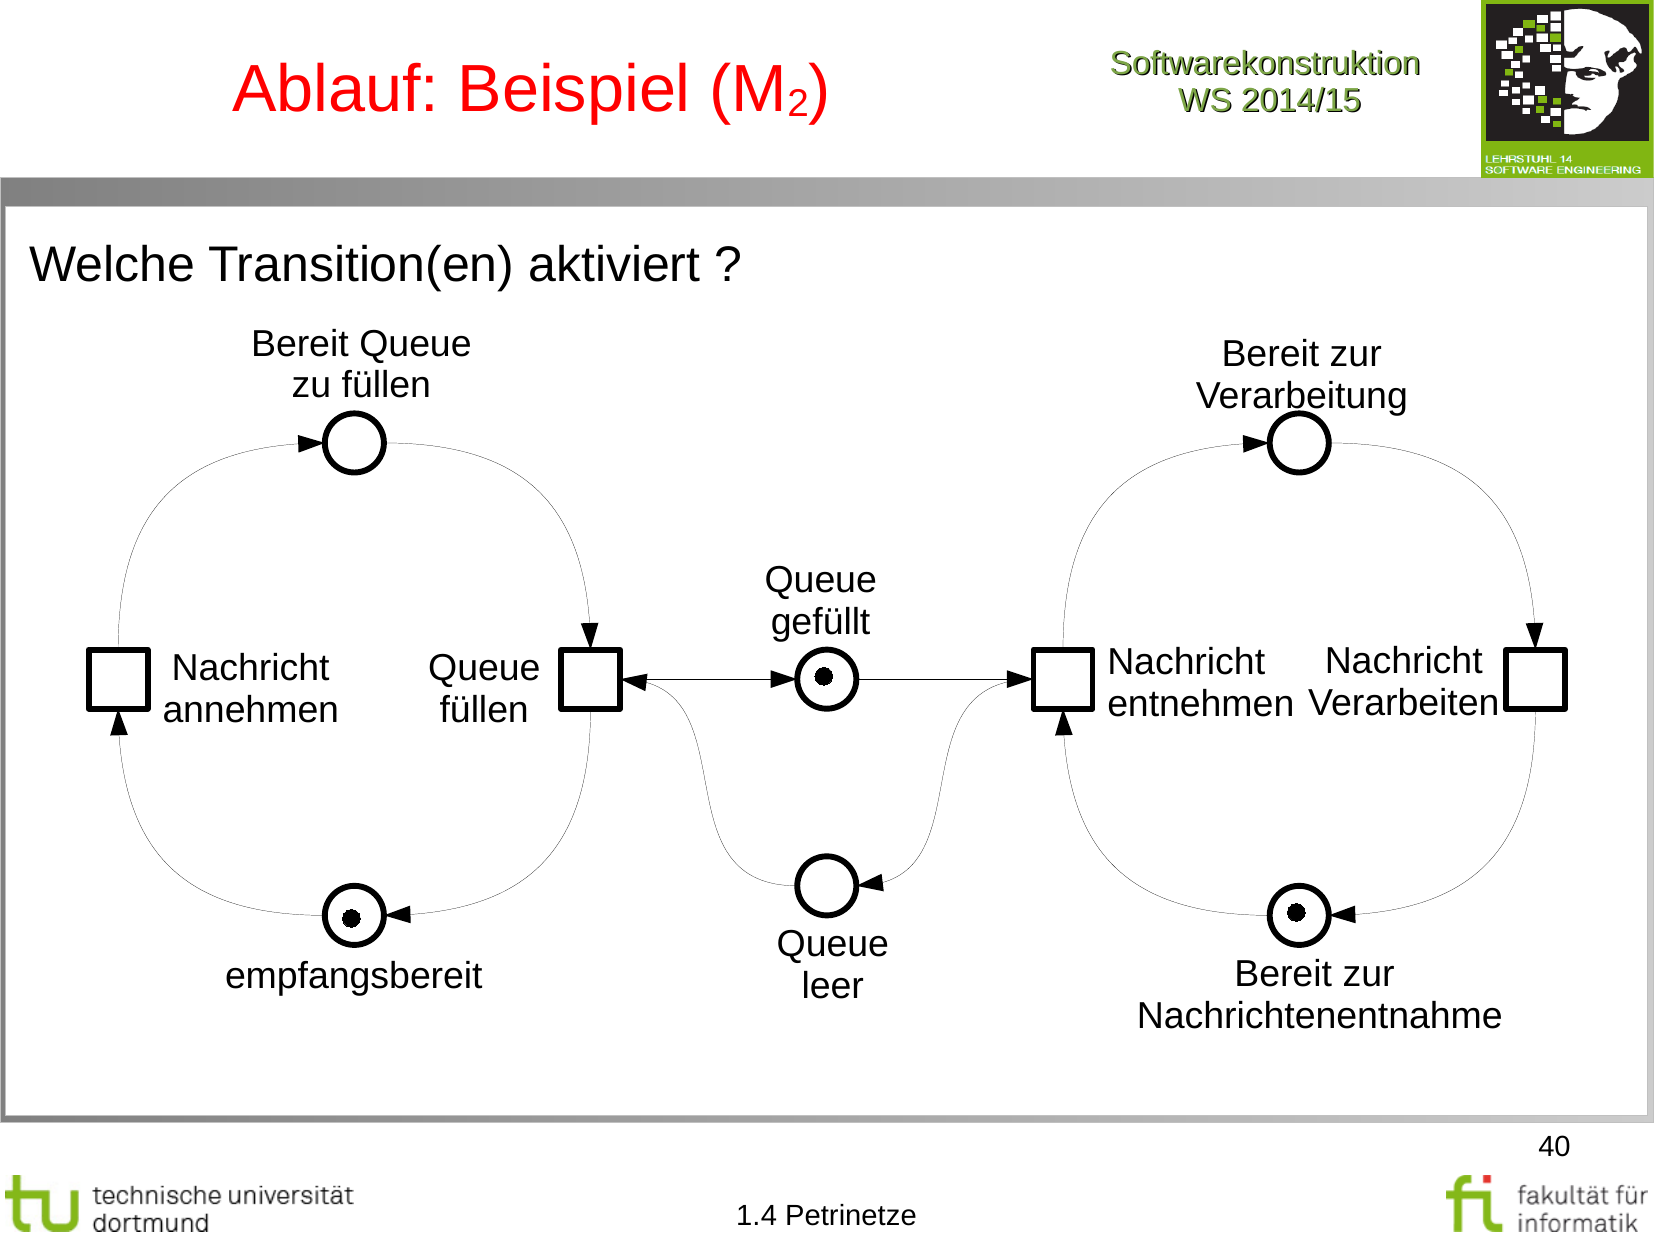

Ablauf: Beispiel (M2)
# Welche Transition(en) aktiviert ?
Bereit Queue
zu füllen
Bereit zur
Verarbeitung
Queue
gefüllt
Nachricht
Verarbeiten
Nachricht
entnehmen
Nachricht
annehmen
Queue
füllen
Queue
leer
Bereit zur
Nachrichtenentnahme
empfangsbereit
40
1.4 Petrinetze